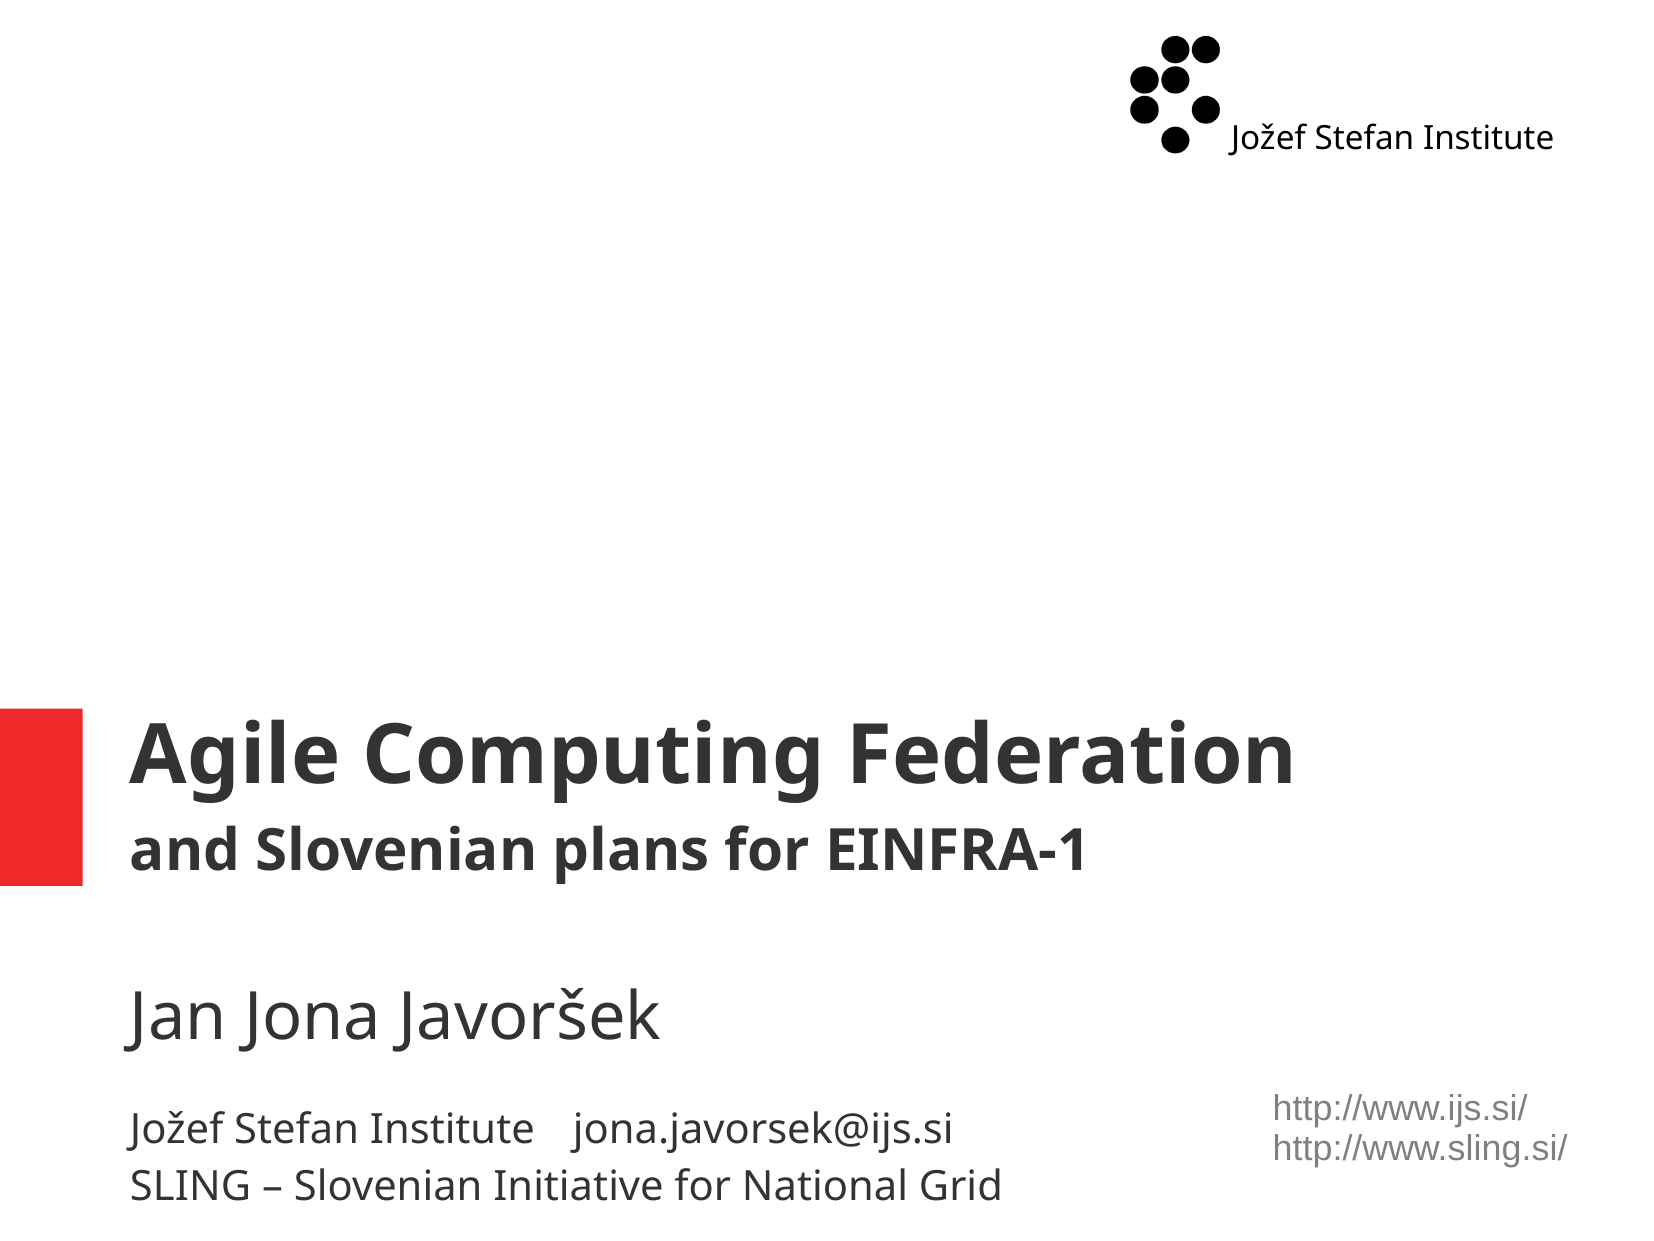

Jožef Stefan Institute
# Agile Computing Federation and Slovenian plans for EINFRA-1
Jan Jona Javoršek
Jožef Stefan Institute 	jona.javorsek@ijs.si
SLING – Slovenian Initiative for National Grid
http://www.ijs.si/
http://www.sling.si/